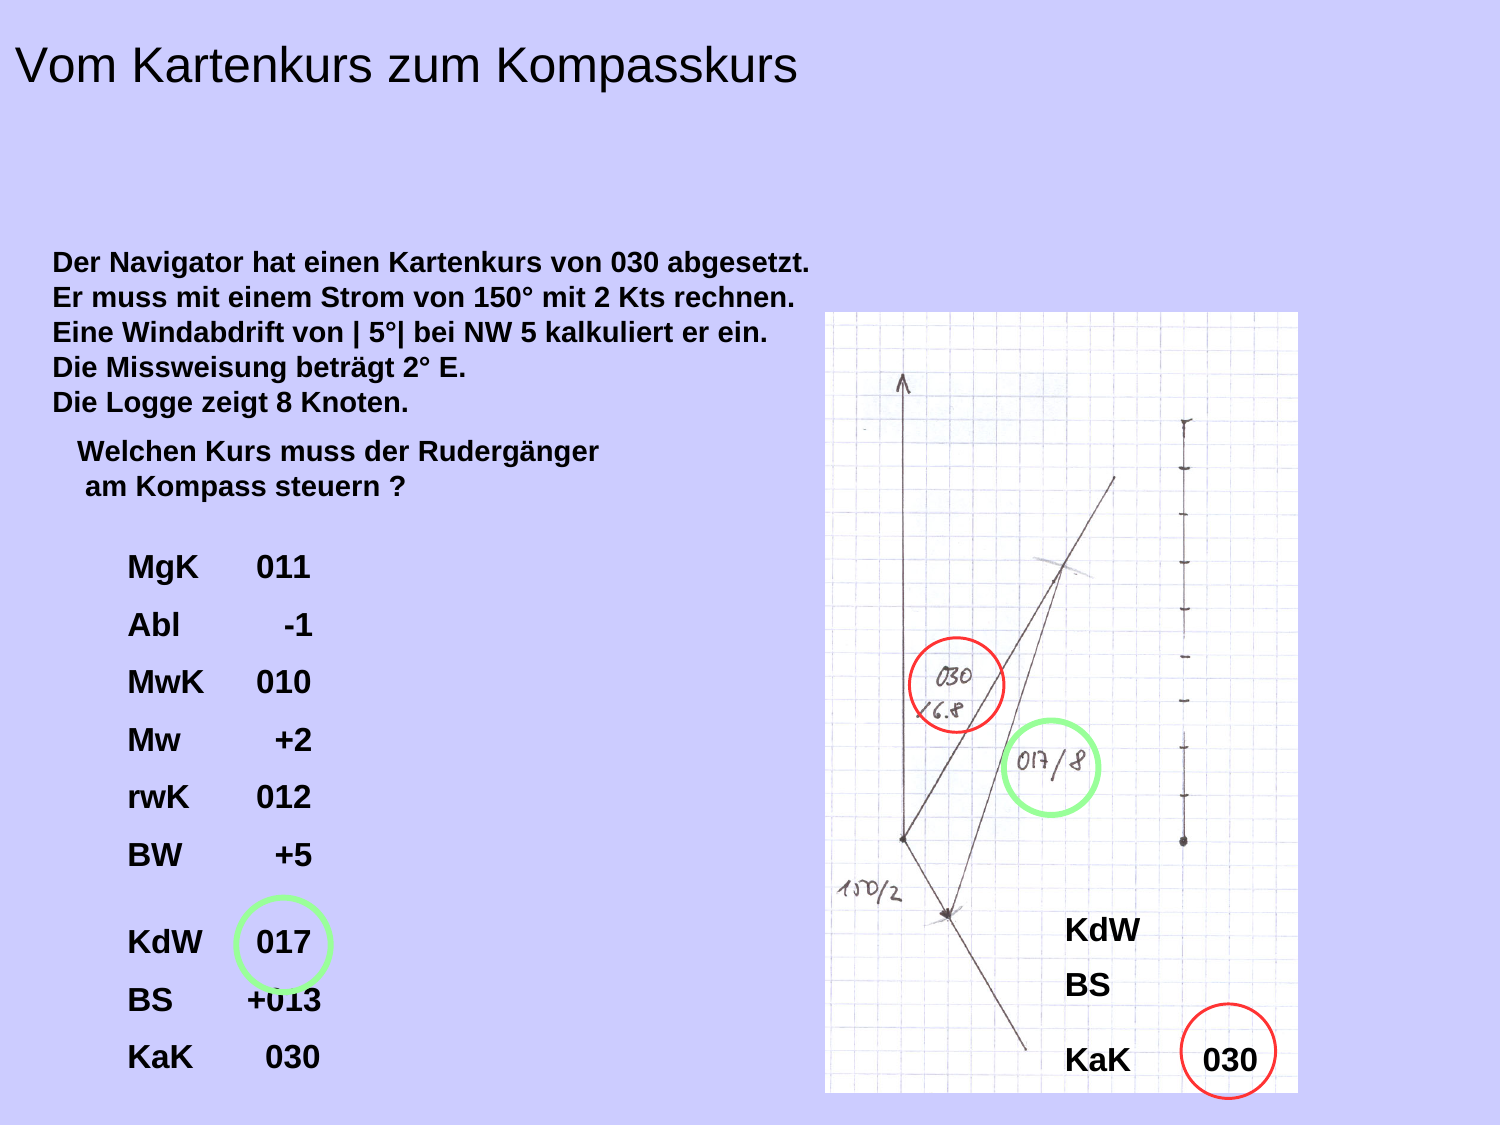

# Vom Kartenkurs zum Kompasskurs
Der Navigator hat einen Kartenkurs von 030 abgesetzt.
Er muss mit einem Strom von 150° mit 2 Kts rechnen.
Eine Windabdrift von | 5°| bei NW 5 kalkuliert er ein.
Die Missweisung beträgt 2° E.
Die Logge zeigt 8 Knoten.
Welchen Kurs muss der Rudergänger
 am Kompass steuern ?
| MgK | 011 |
| --- | --- |
| Abl | -1 |
| MwK | 010 |
| Mw | +2 |
| rwK | 012 |
| BW | +5 |
| KdW | |
| --- | --- |
| BS | |
| KaK | 030 |
| KdW | 017 |
| --- | --- |
| BS | +013 |
| KaK | 030 |